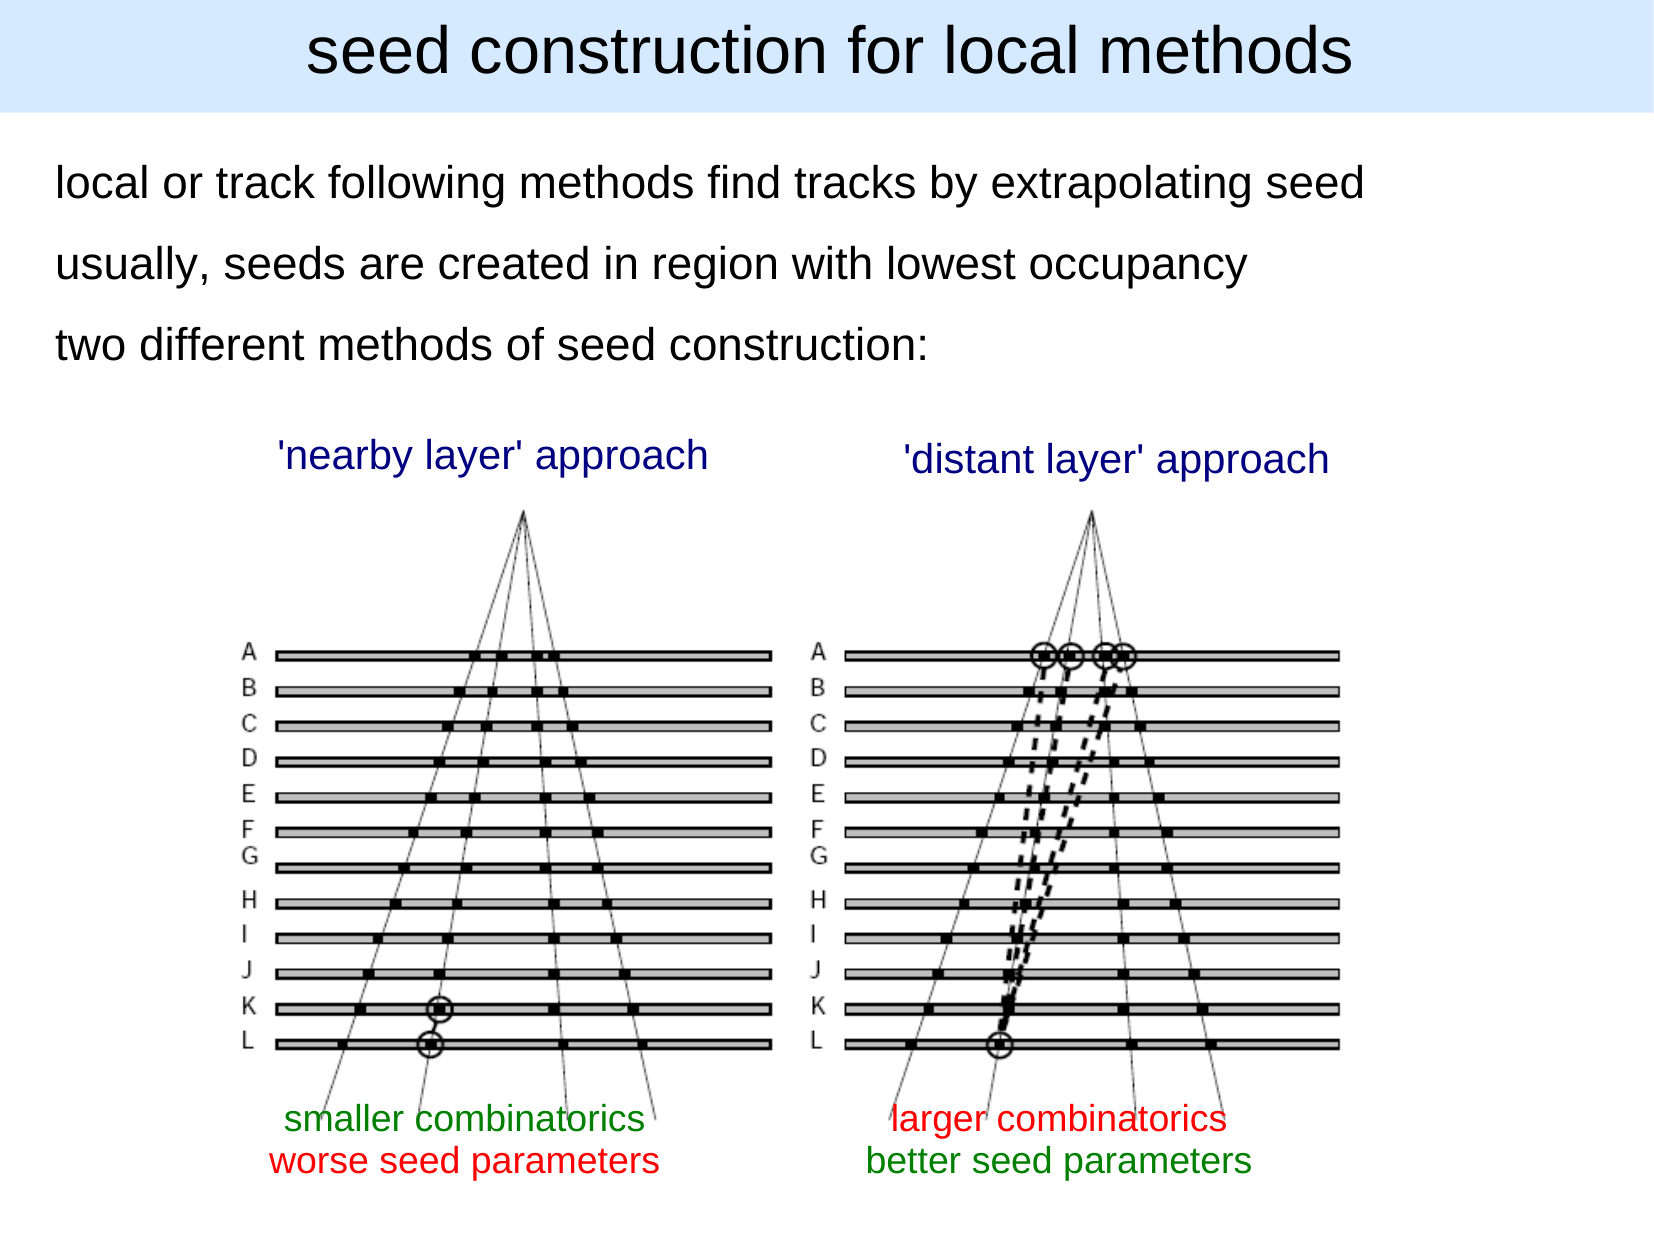

# seed construction for local methods
local or track following methods find tracks by extrapolating seed
usually, seeds are created in region with lowest occupancy
two different methods of seed construction:
'nearby layer' approach
'distant layer' approach
smaller combinatorics
worse seed parameters
larger combinatorics
better seed parameters